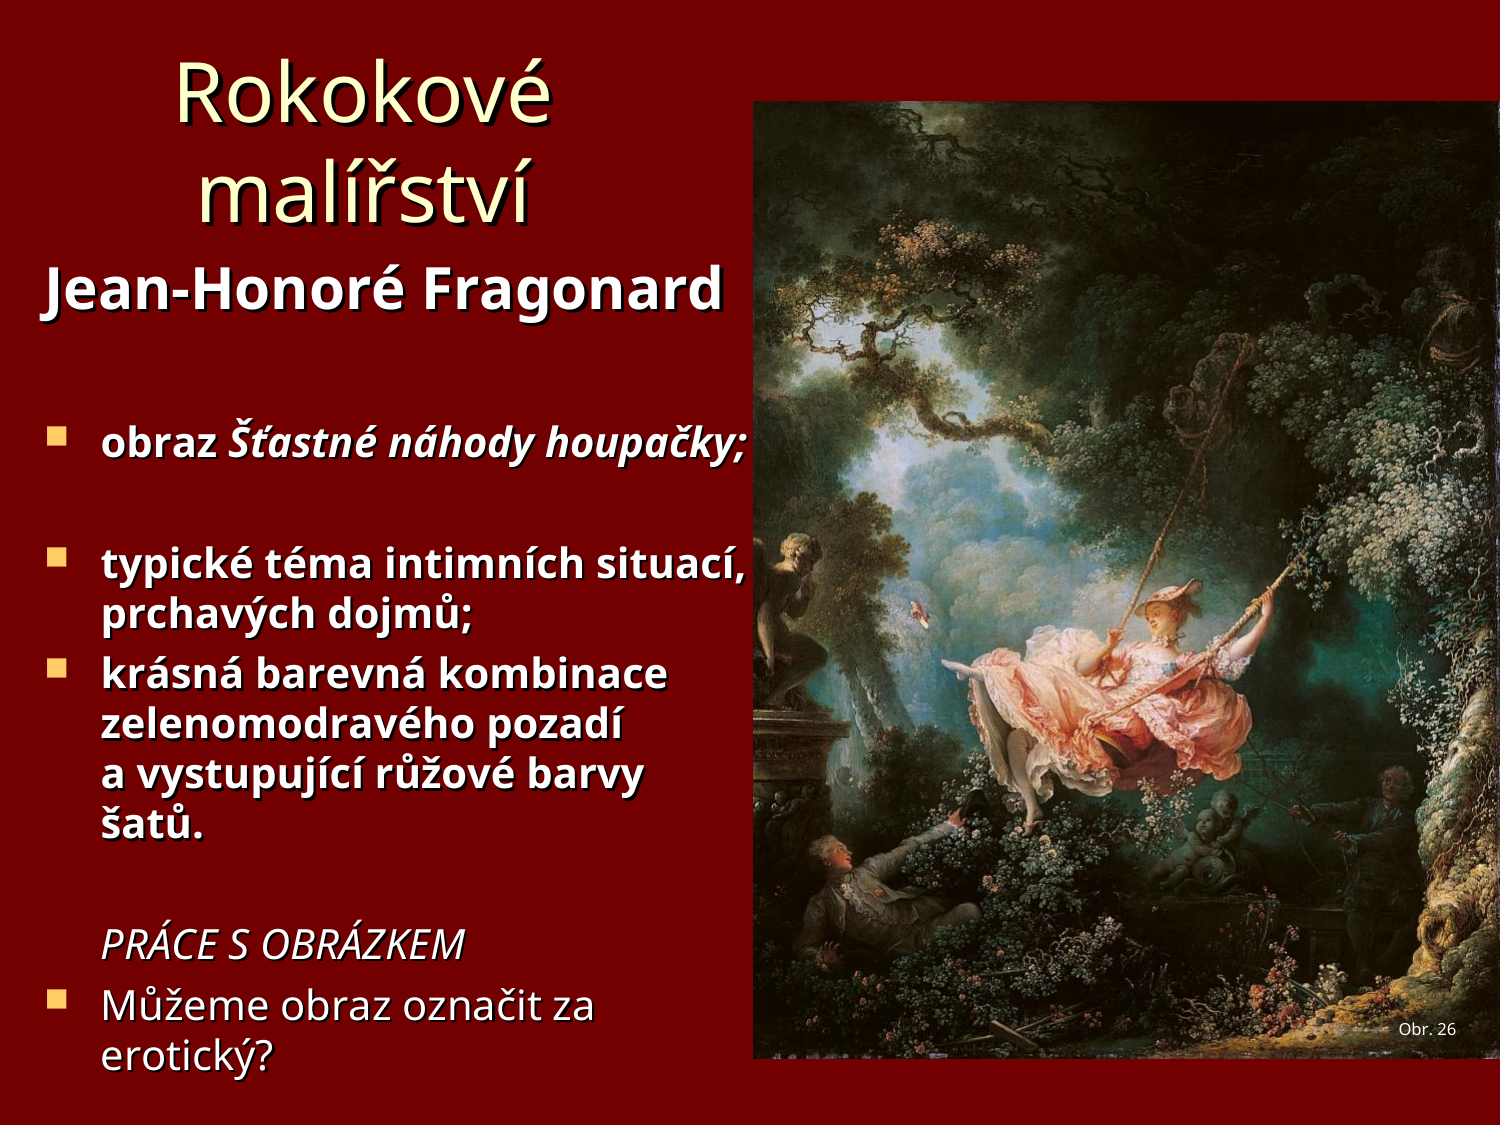

# Rokokové malířství
Jean-Honoré Fragonard
obraz Šťastné náhody houpačky;
typické téma intimních situací, prchavých dojmů;
krásná barevná kombinace zelenomodravého pozadí
a vystupující růžové barvy šatů.
	PRÁCE S OBRÁZKEM
Můžeme obraz označit za erotický?
Obr. 26